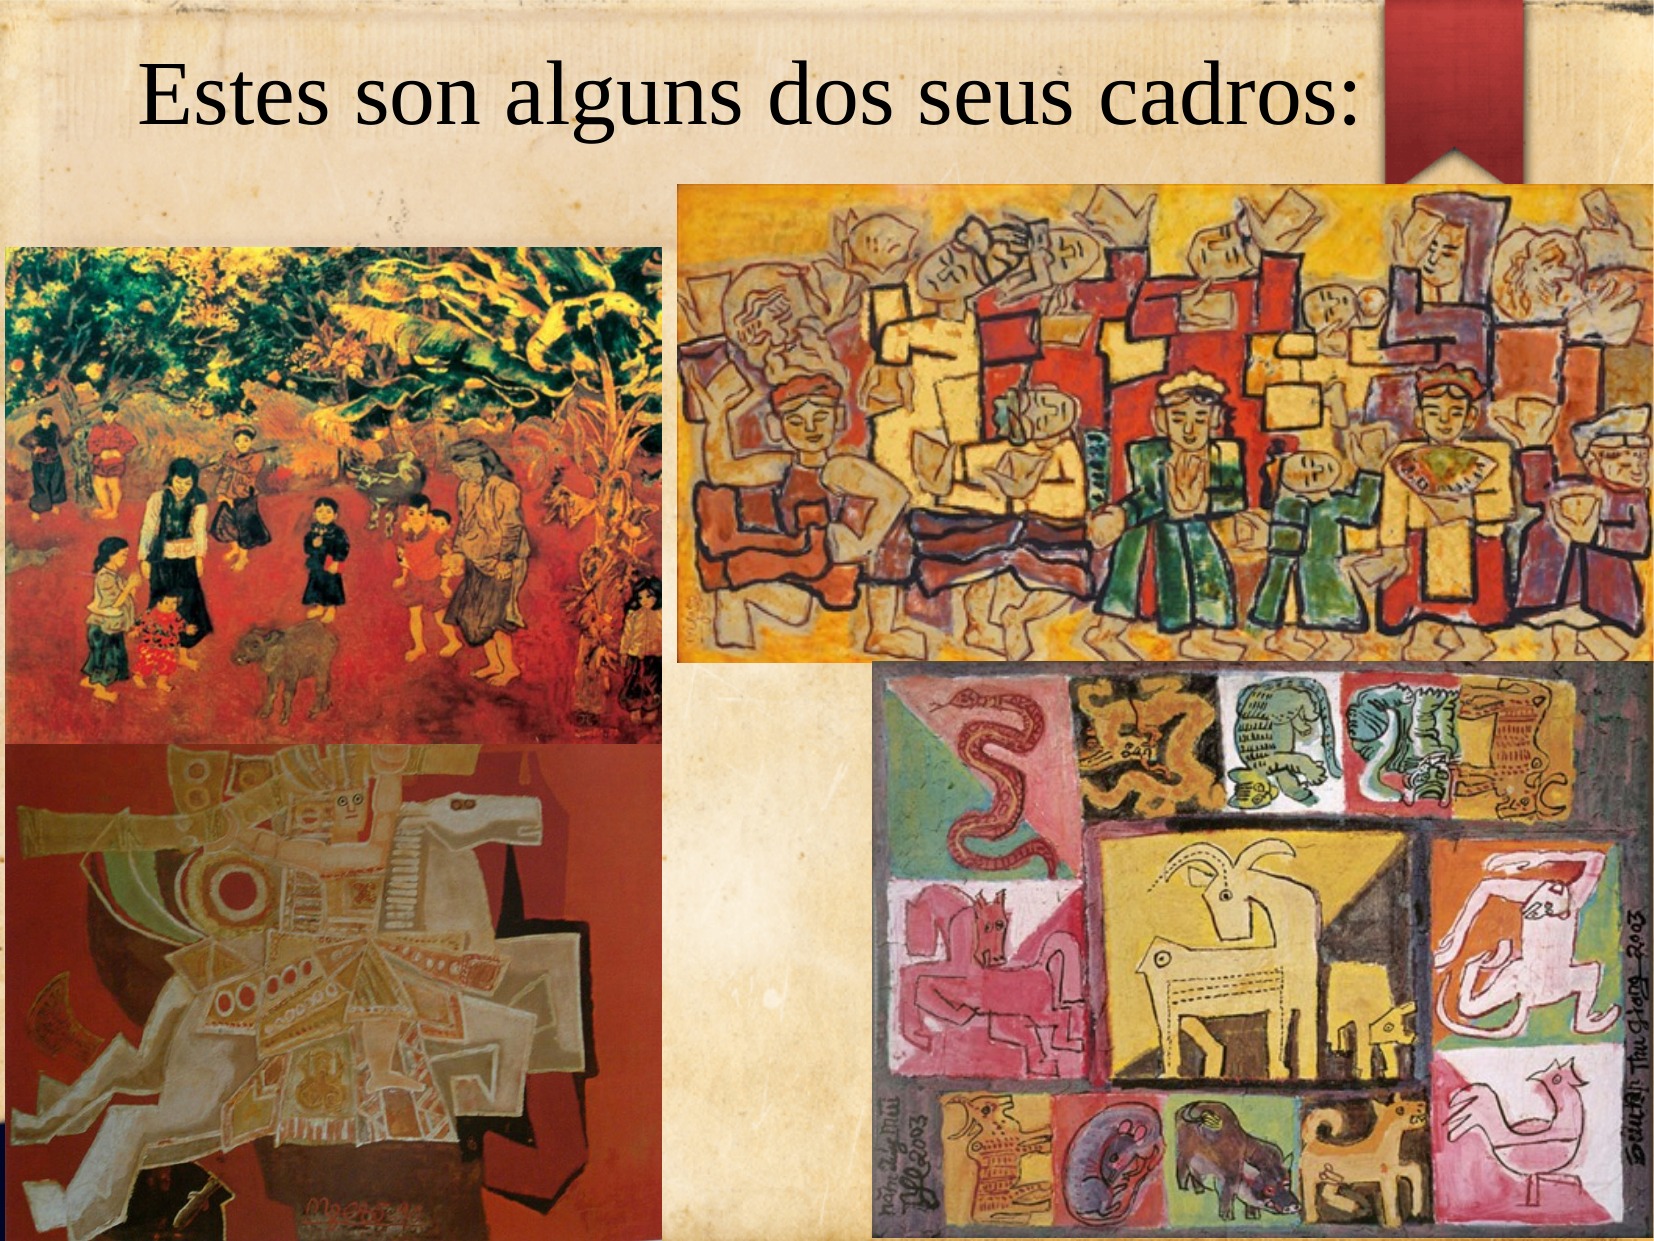

# Estes son alguns dos seus cadros: